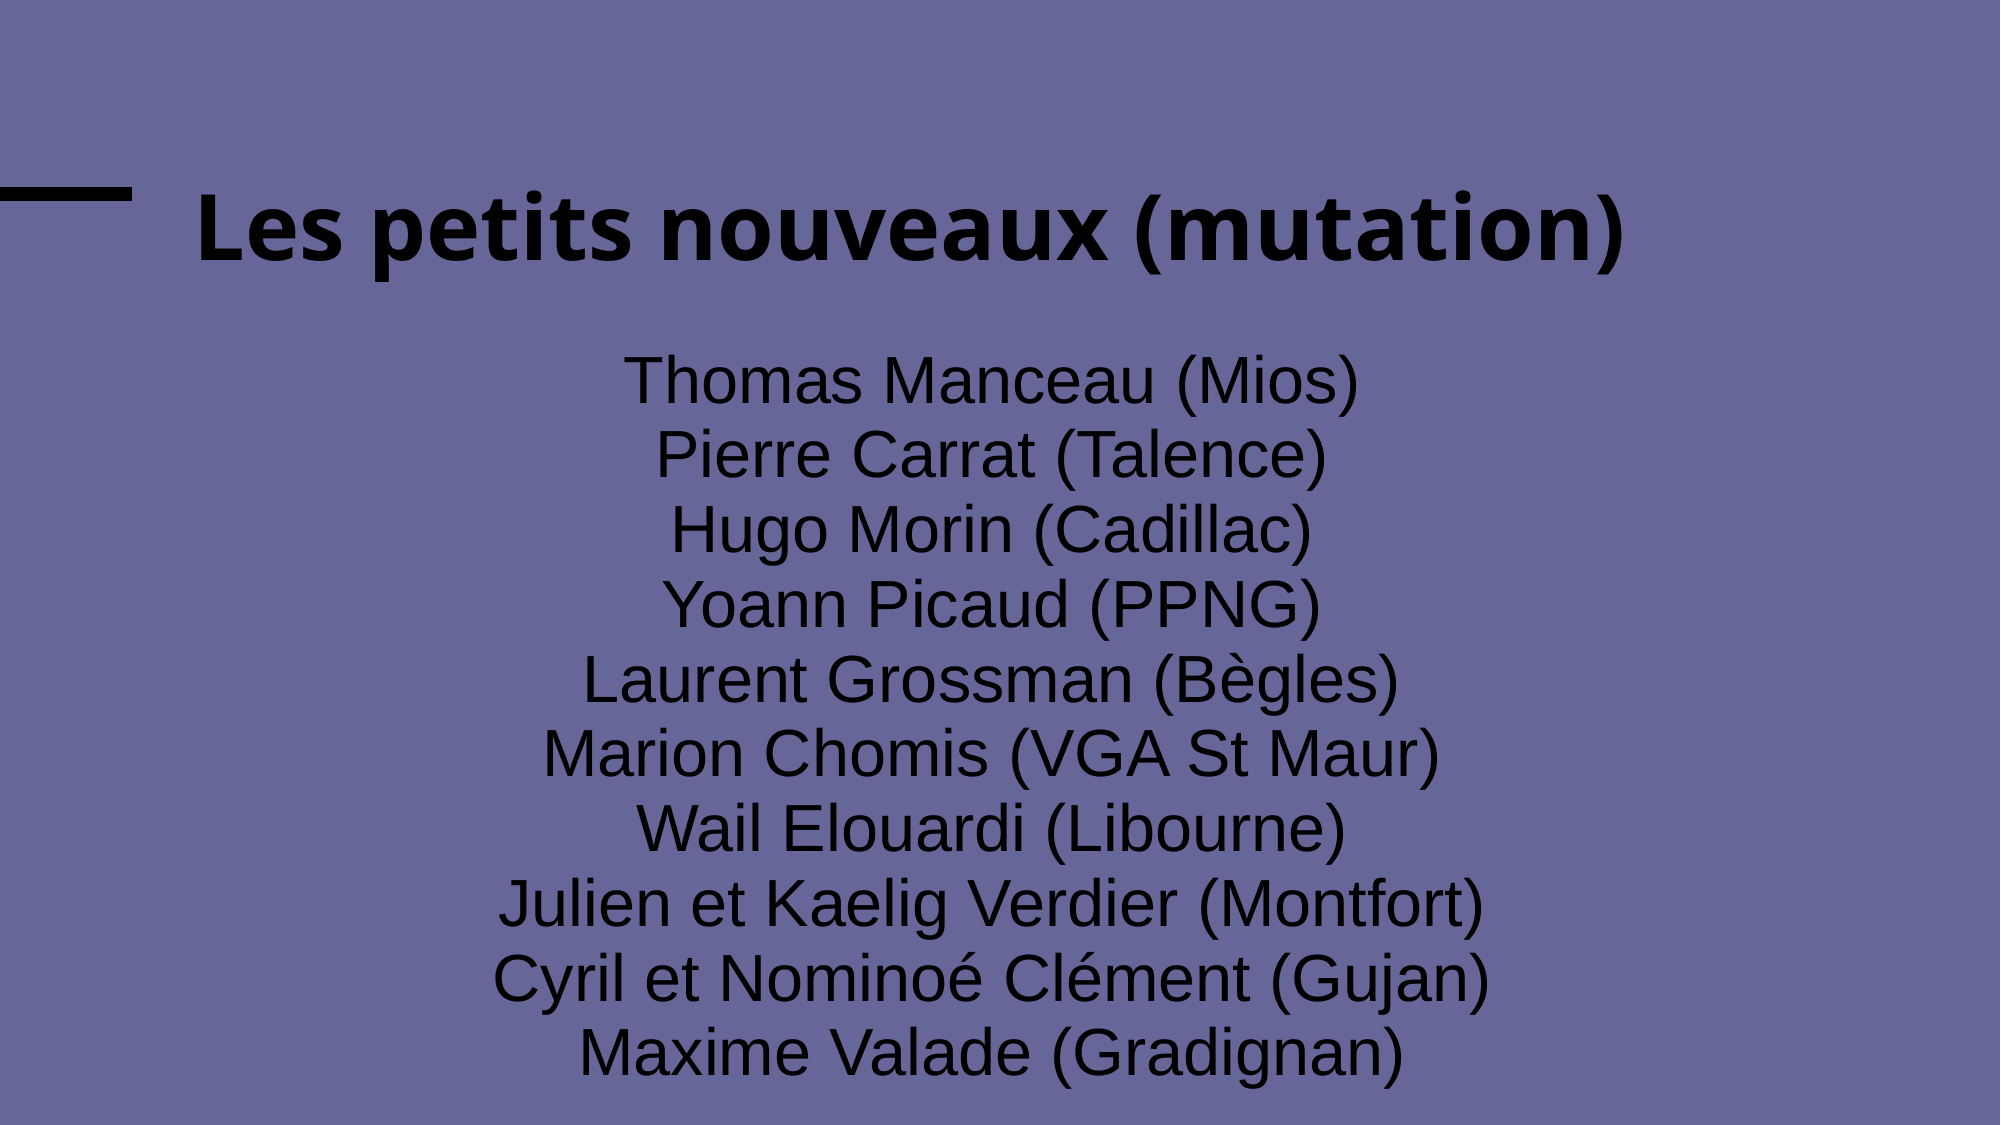

# Les petits nouveaux (mutation)
Thomas Manceau (Mios)
Pierre Carrat (Talence)
Hugo Morin (Cadillac)
Yoann Picaud (PPNG)
Laurent Grossman (Bègles)
Marion Chomis (VGA St Maur)
Wail Elouardi (Libourne)
Julien et Kaelig Verdier (Montfort)
Cyril et Nominoé Clément (Gujan)
Maxime Valade (Gradignan)